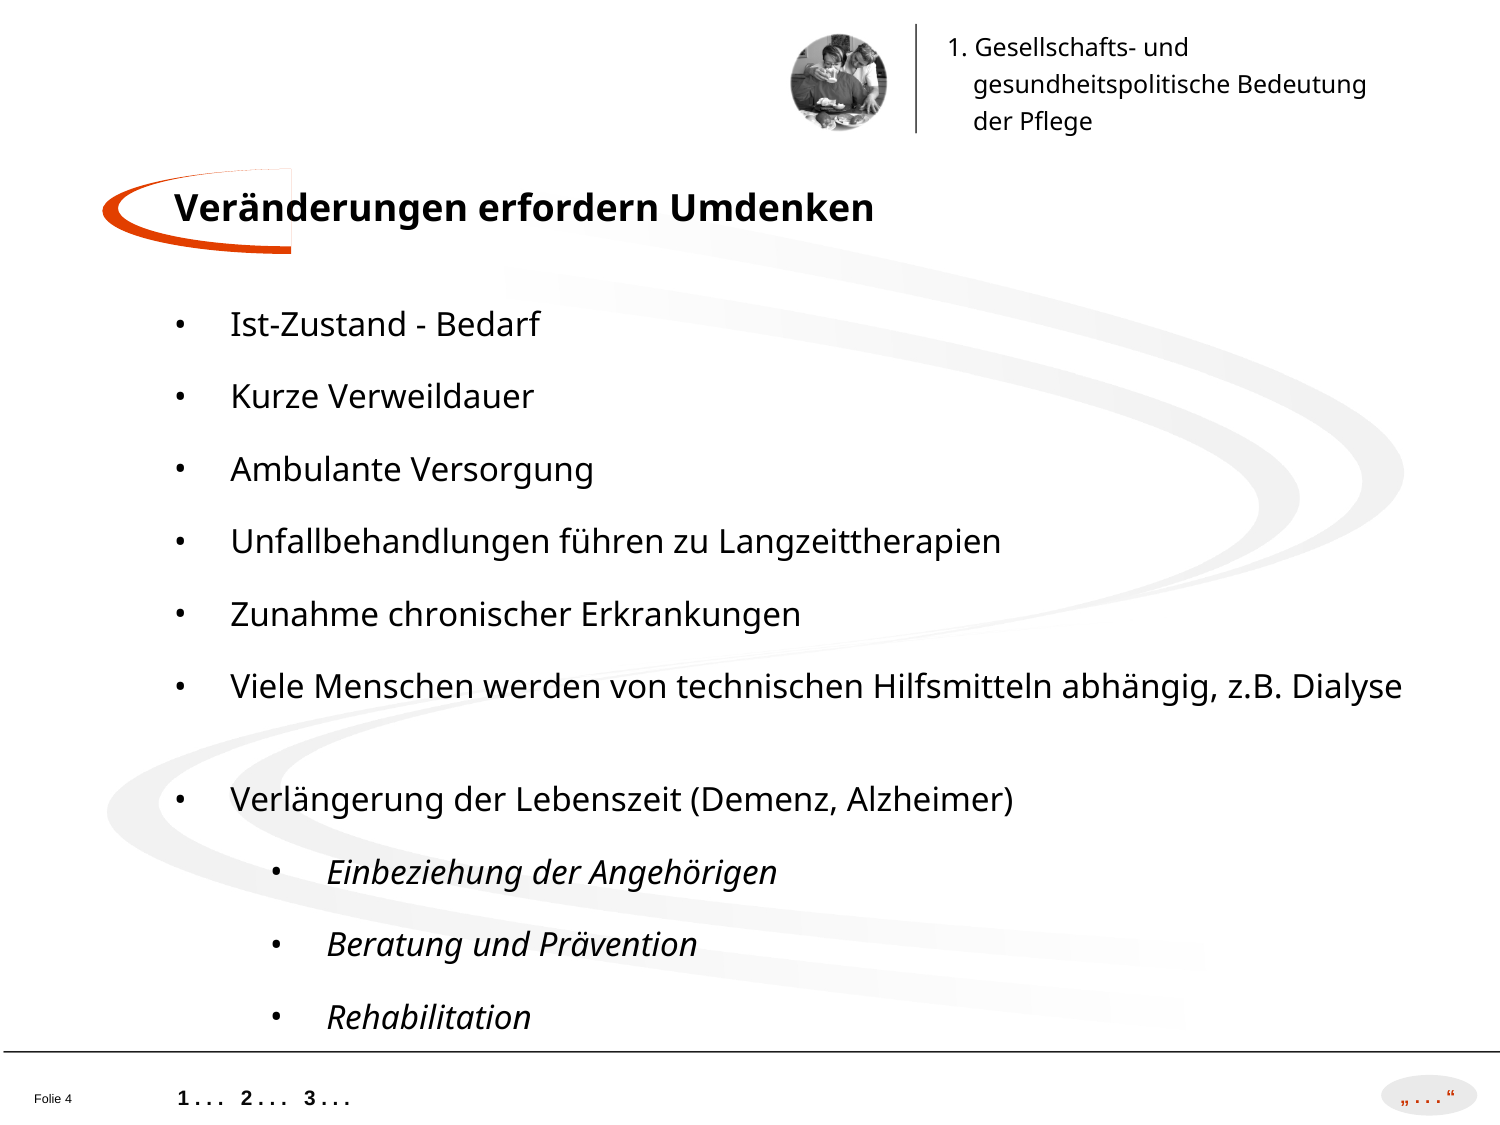

1. Gesellschafts- und
 gesundheitspolitische Bedeutung
 der Pflege
Veränderungen erfordern Umdenken
Ist-Zustand - Bedarf
Kurze Verweildauer
Ambulante Versorgung
Unfallbehandlungen führen zu Langzeittherapien
Zunahme chronischer Erkrankungen
Viele Menschen werden von technischen Hilfsmitteln abhängig, z.B. Dialyse
Verlängerung der Lebenszeit (Demenz, Alzheimer)
Einbeziehung der Angehörigen
Beratung und Prävention
Rehabilitation
„ . . . “
1 . . . 2 . . . 3 . . .
Folie